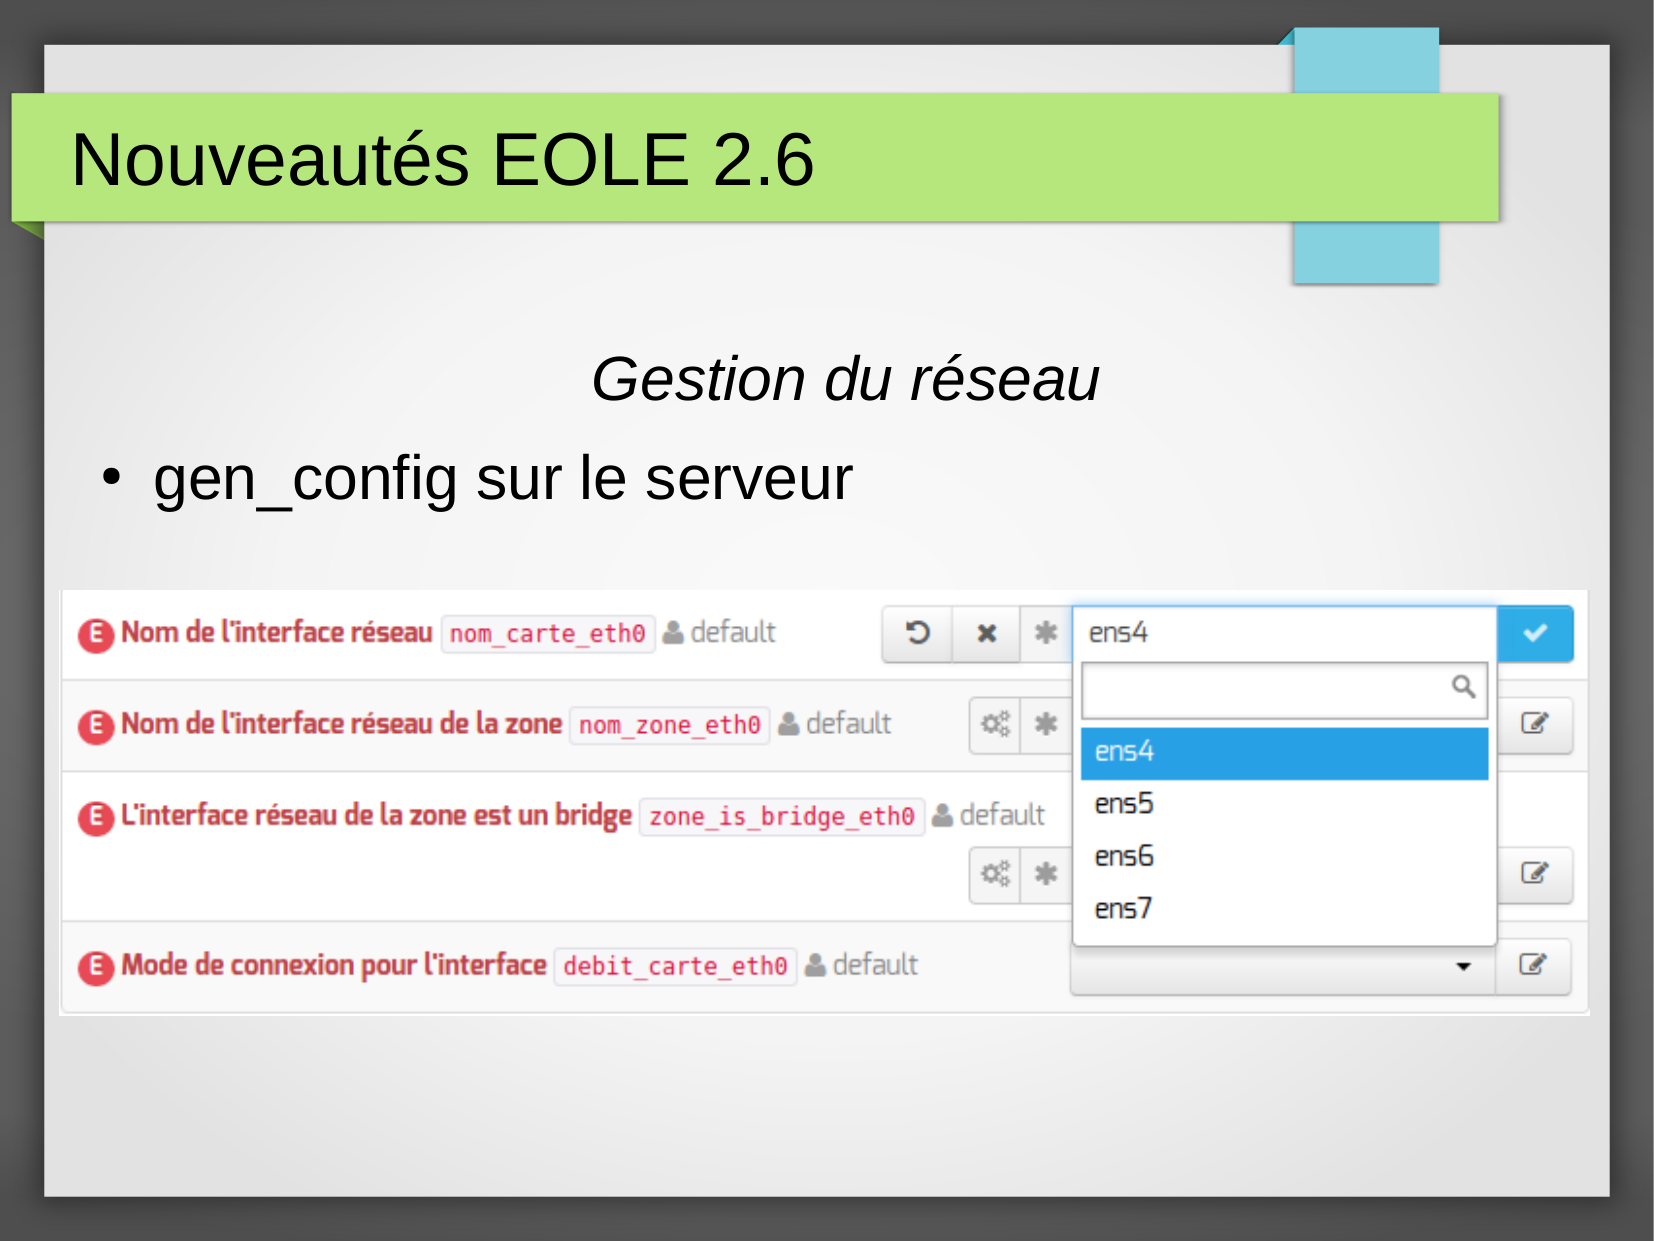

# Nouveautés EOLE 2.6
Gestion du réseau
gen_config sur le serveur